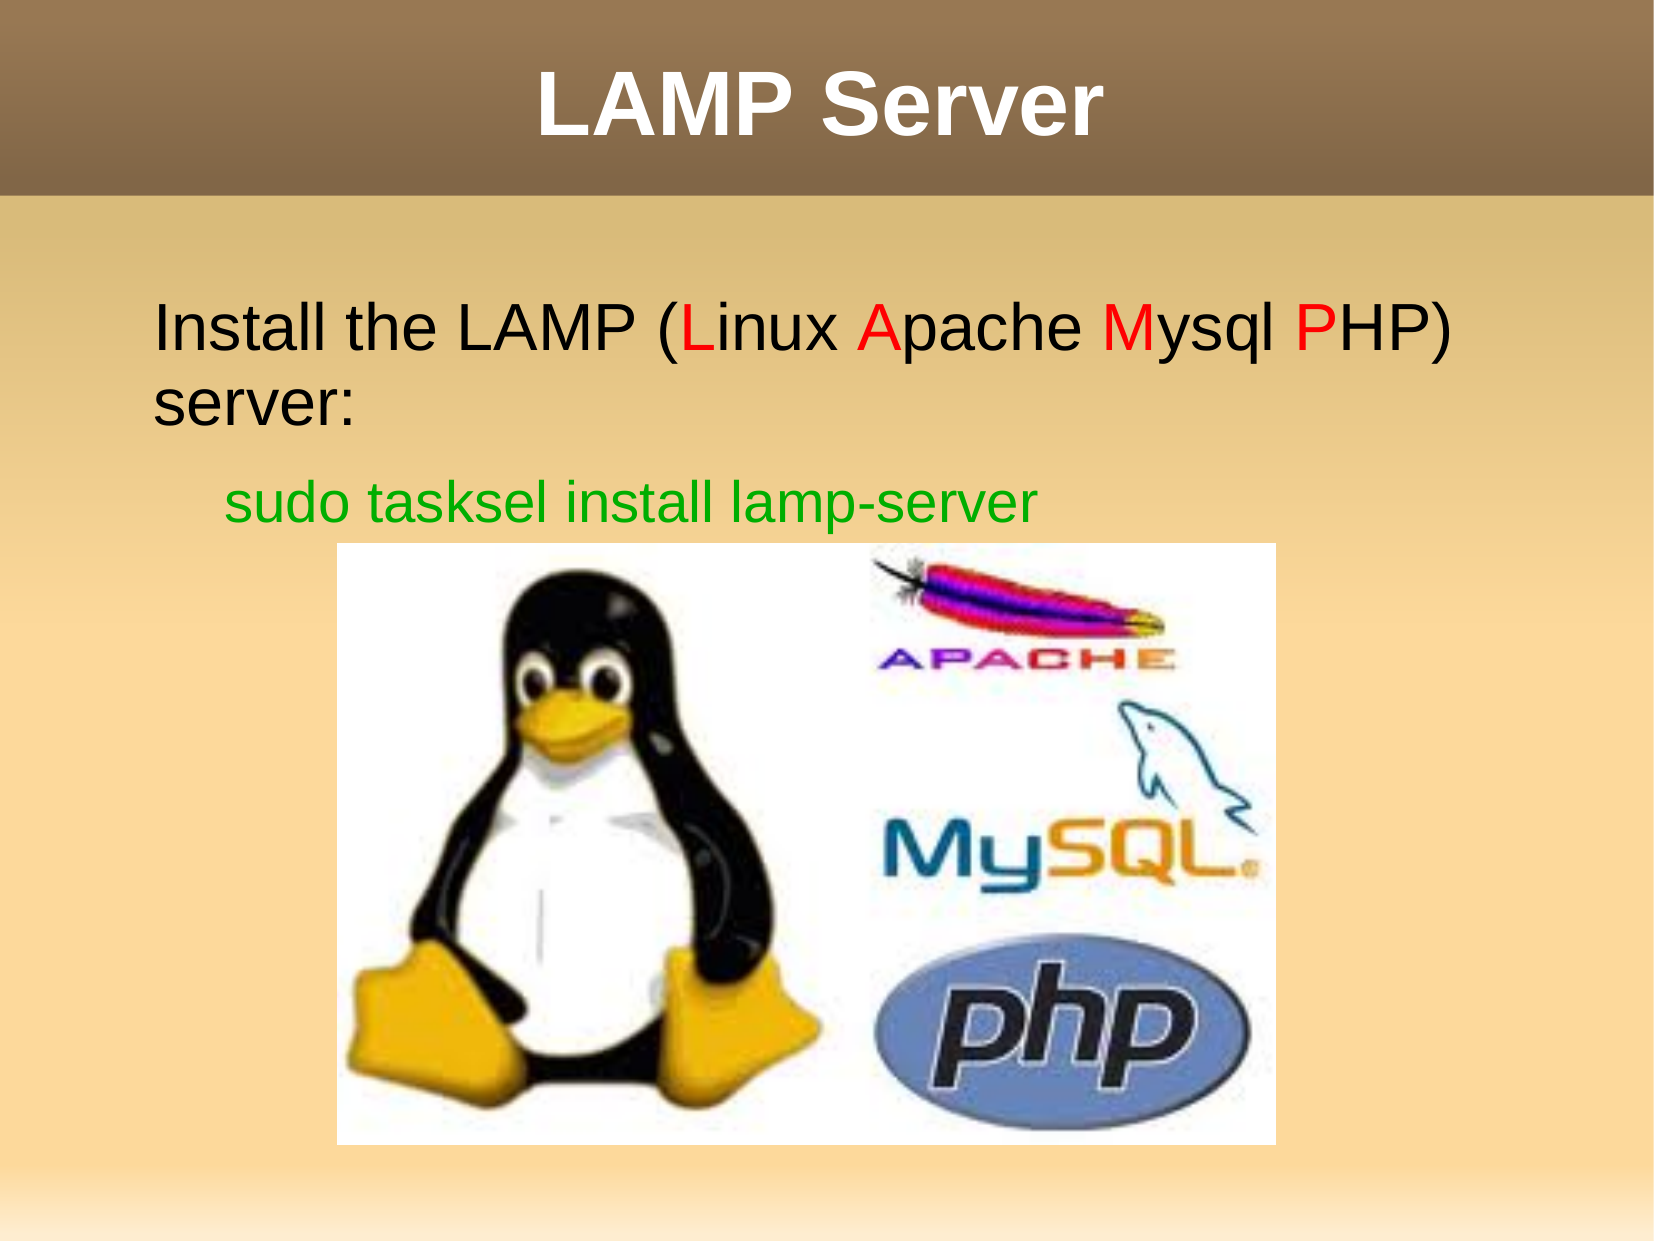

# LAMP Server
Install the LAMP (Linux Apache Mysql PHP) server:
sudo tasksel install lamp-server